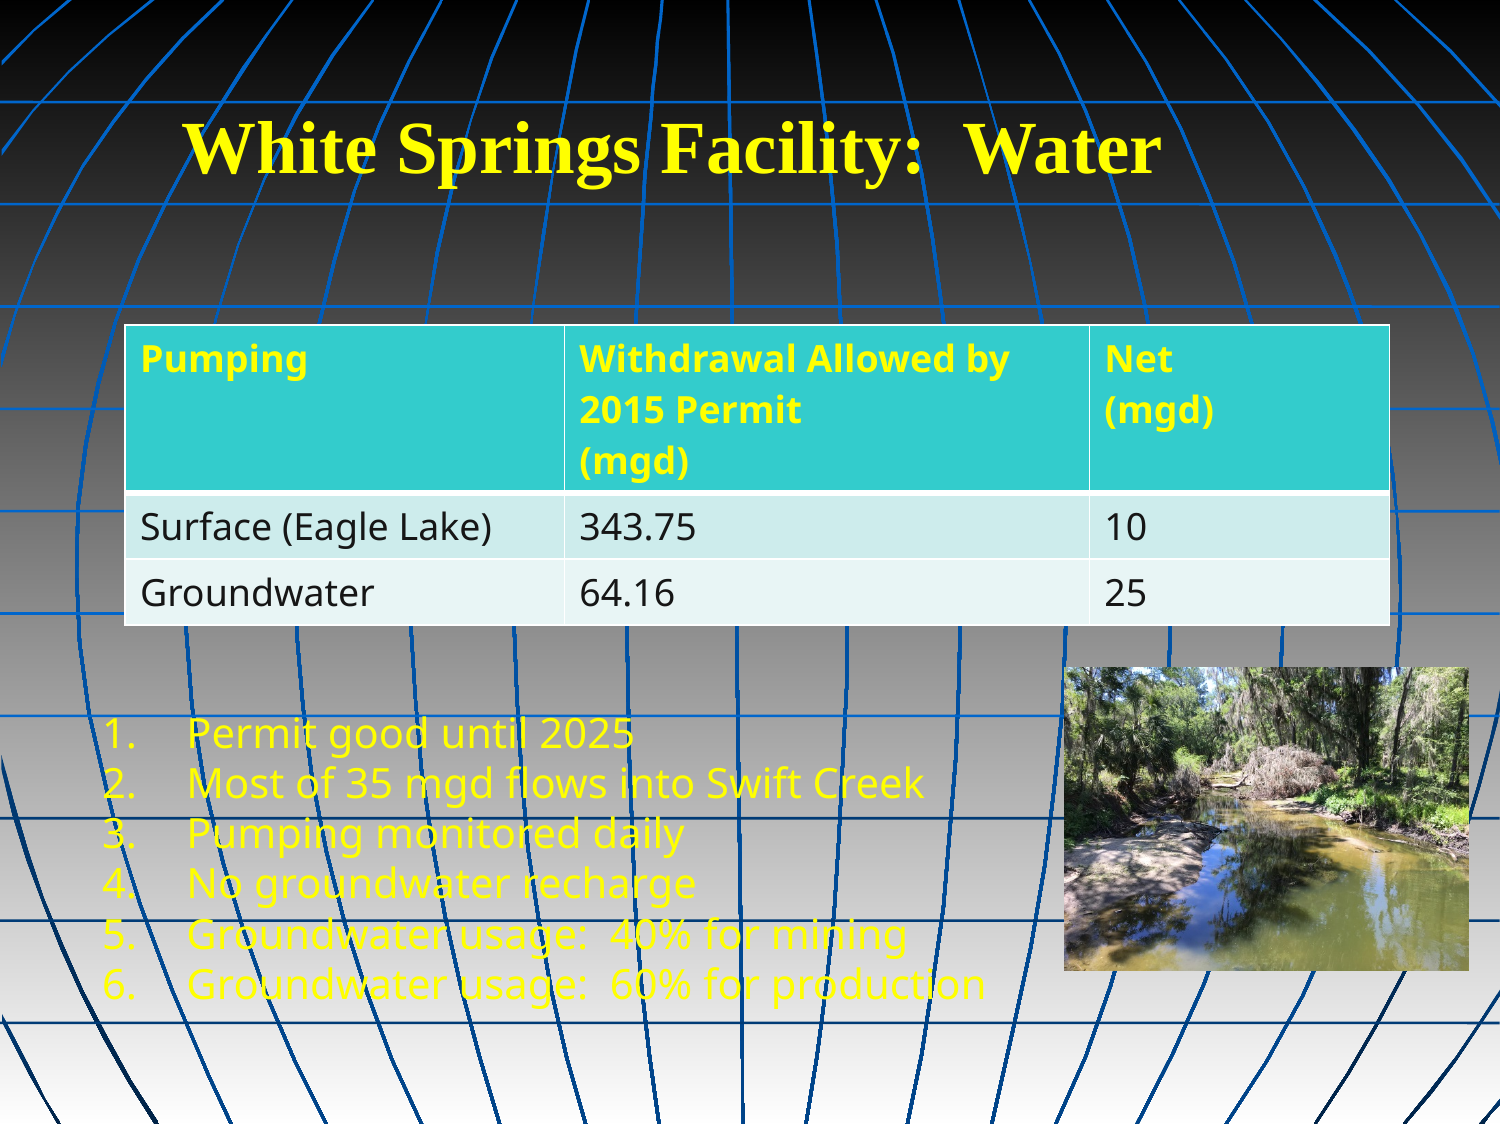

# White Springs Facility: Water
| Pumping | Withdrawal Allowed by 2015 Permit (mgd) | Net (mgd) |
| --- | --- | --- |
| Surface (Eagle Lake) | 343.75 | 10 |
| Groundwater | 64.16 | 25 |
Permit good until 2025
Most of 35 mgd flows into Swift Creek
Pumping monitored daily
No groundwater recharge
Groundwater usage: 40% for mining
Groundwater usage: 60% for production